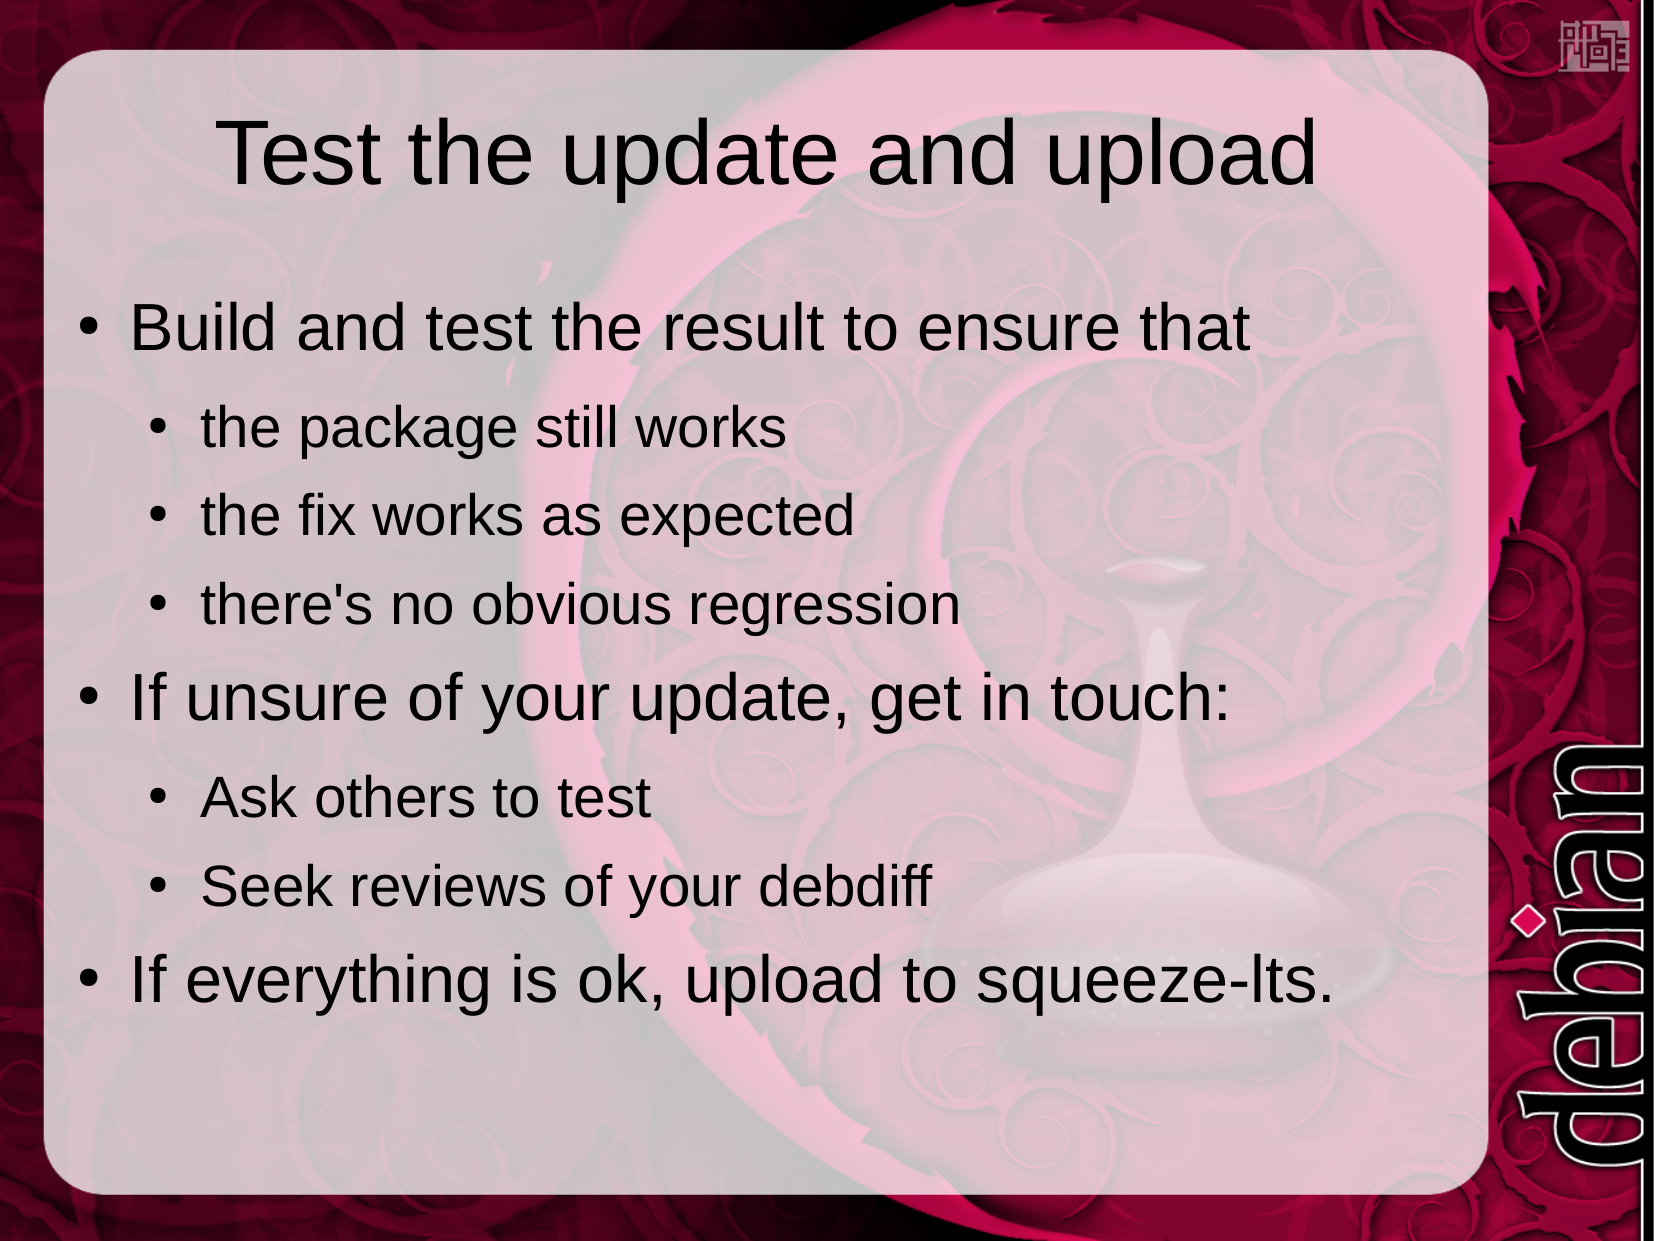

# Test the update and upload
Build and test the result to ensure that
the package still works
the fix works as expected
there's no obvious regression
If unsure of your update, get in touch:
Ask others to test
Seek reviews of your debdiff
If everything is ok, upload to squeeze-lts.